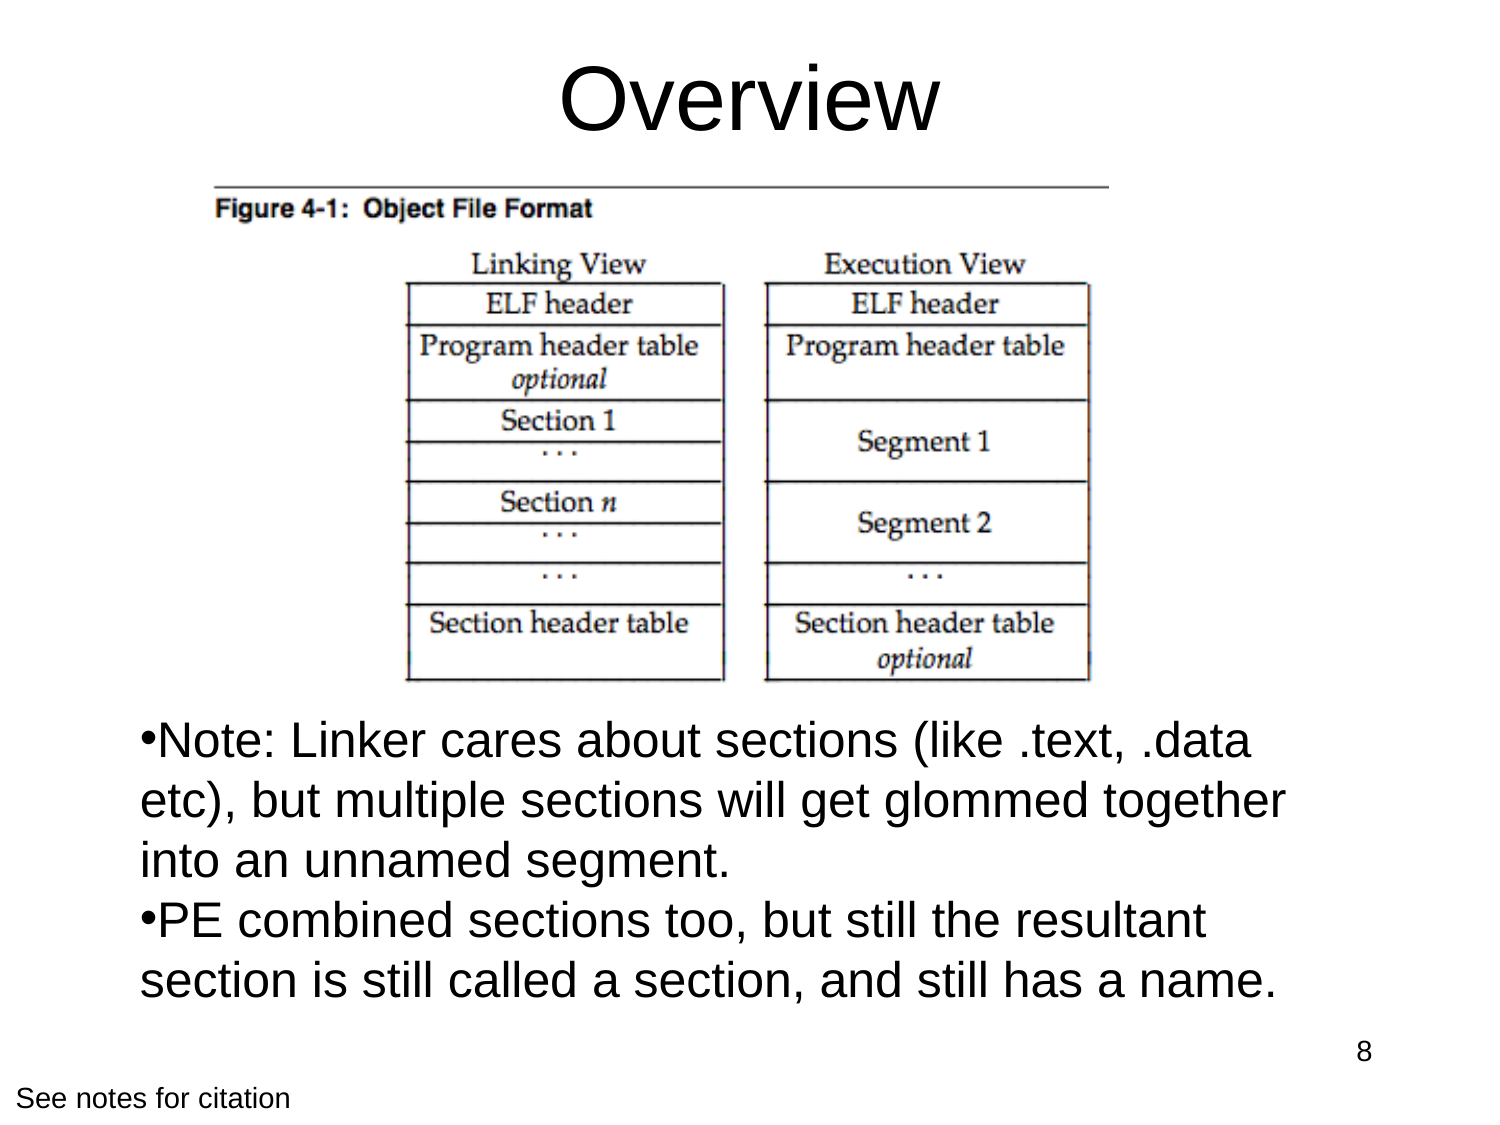

# Overview
Note: Linker cares about sections (like .text, .data etc), but multiple sections will get glommed together into an unnamed segment.
PE combined sections too, but still the resultant section is still called a section, and still has a name.
See notes for citation